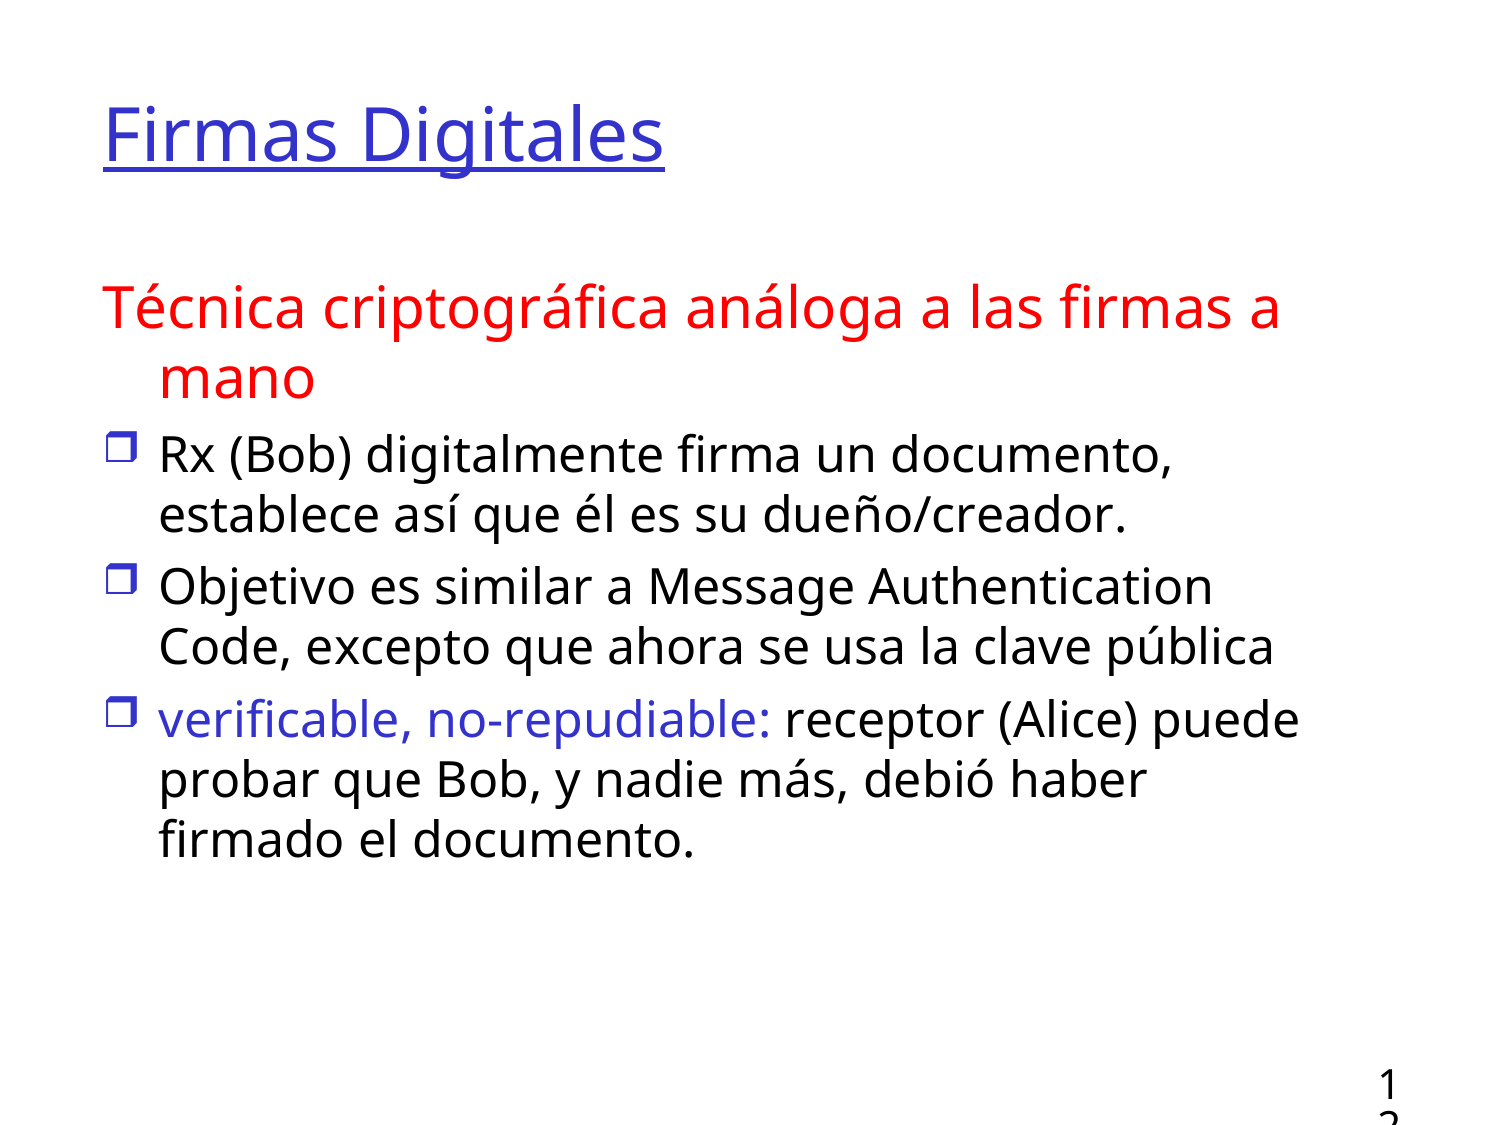

# Firmas Digitales
Técnica criptográfica análoga a las firmas a mano
Rx (Bob) digitalmente firma un documento, establece así que él es su dueño/creador.
Objetivo es similar a Message Authentication Code, excepto que ahora se usa la clave pública
verificable, no-repudiable: receptor (Alice) puede probar que Bob, y nadie más, debió haber firmado el documento.
12